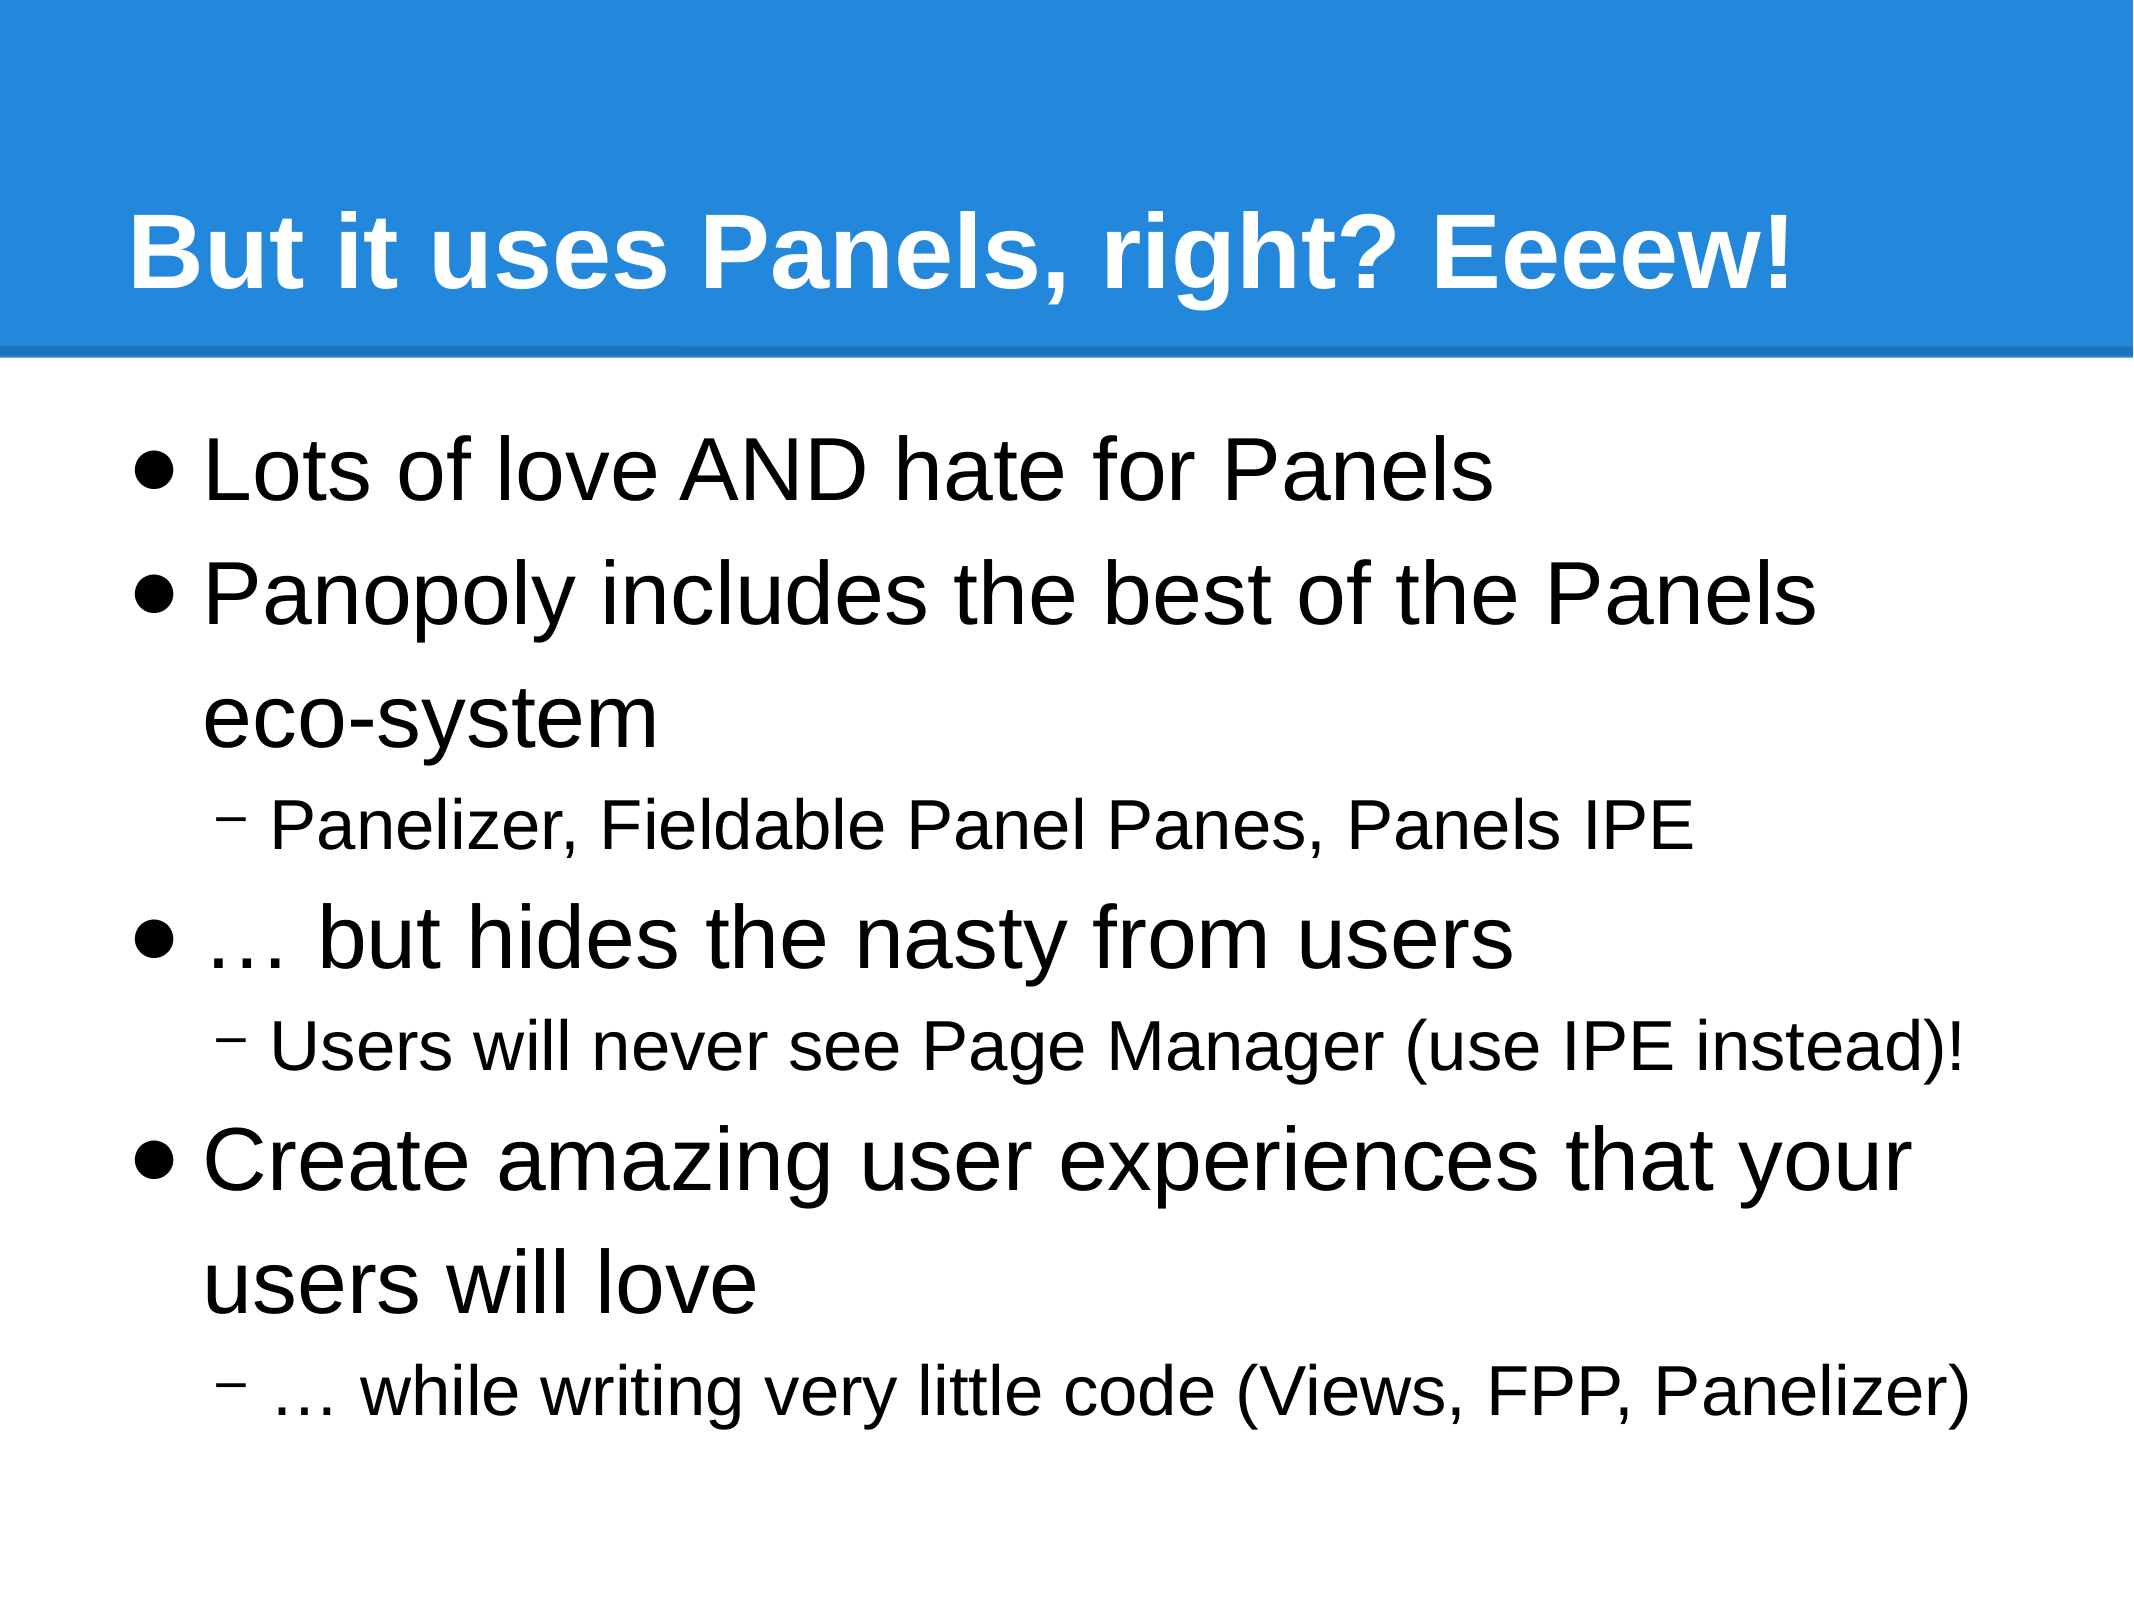

# But it uses Panels, right? Eeeew!
Lots of love AND hate for Panels
Panopoly includes the best of the Panels eco-system
Panelizer, Fieldable Panel Panes, Panels IPE
… but hides the nasty from users
Users will never see Page Manager (use IPE instead)!
Create amazing user experiences that your users will love
… while writing very little code (Views, FPP, Panelizer)